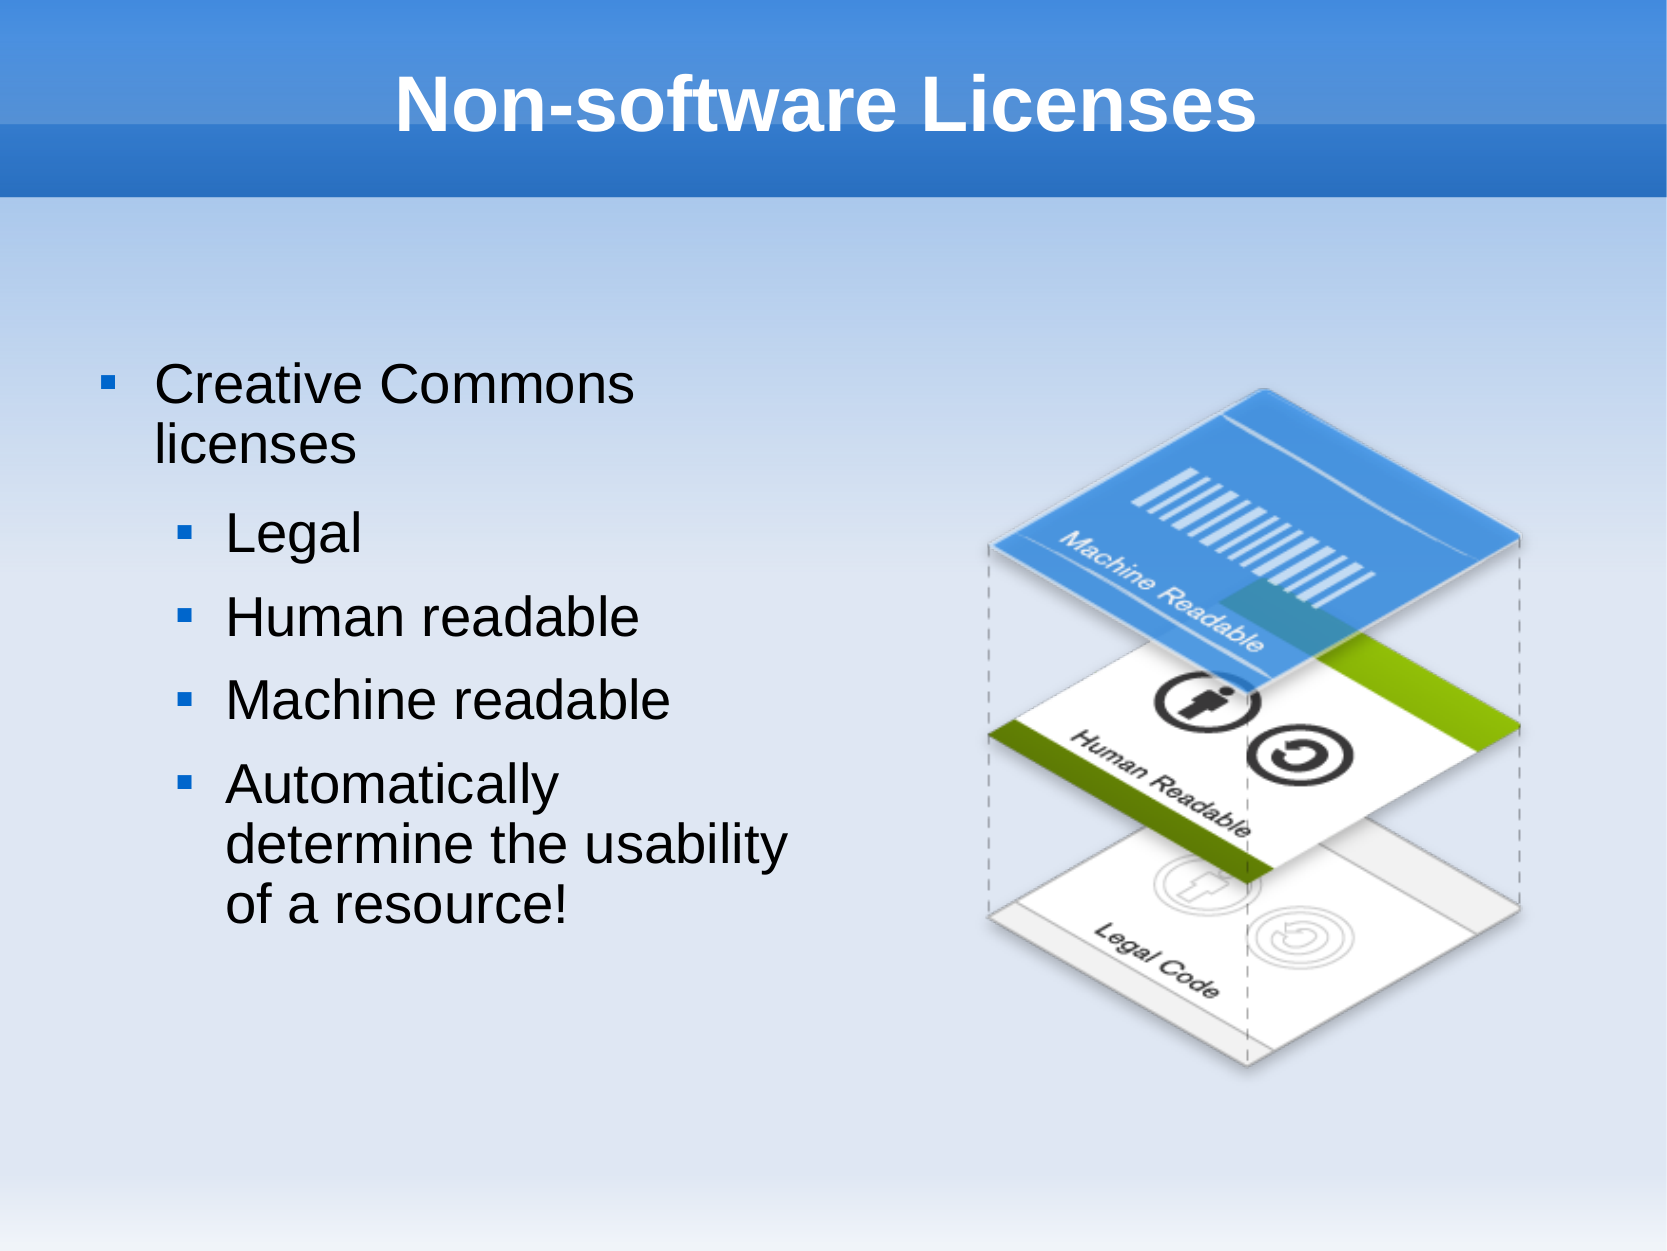

# Non-software Licenses
Creative Commons licenses
Legal
Human readable
Machine readable
Automatically determine the usability of a resource!